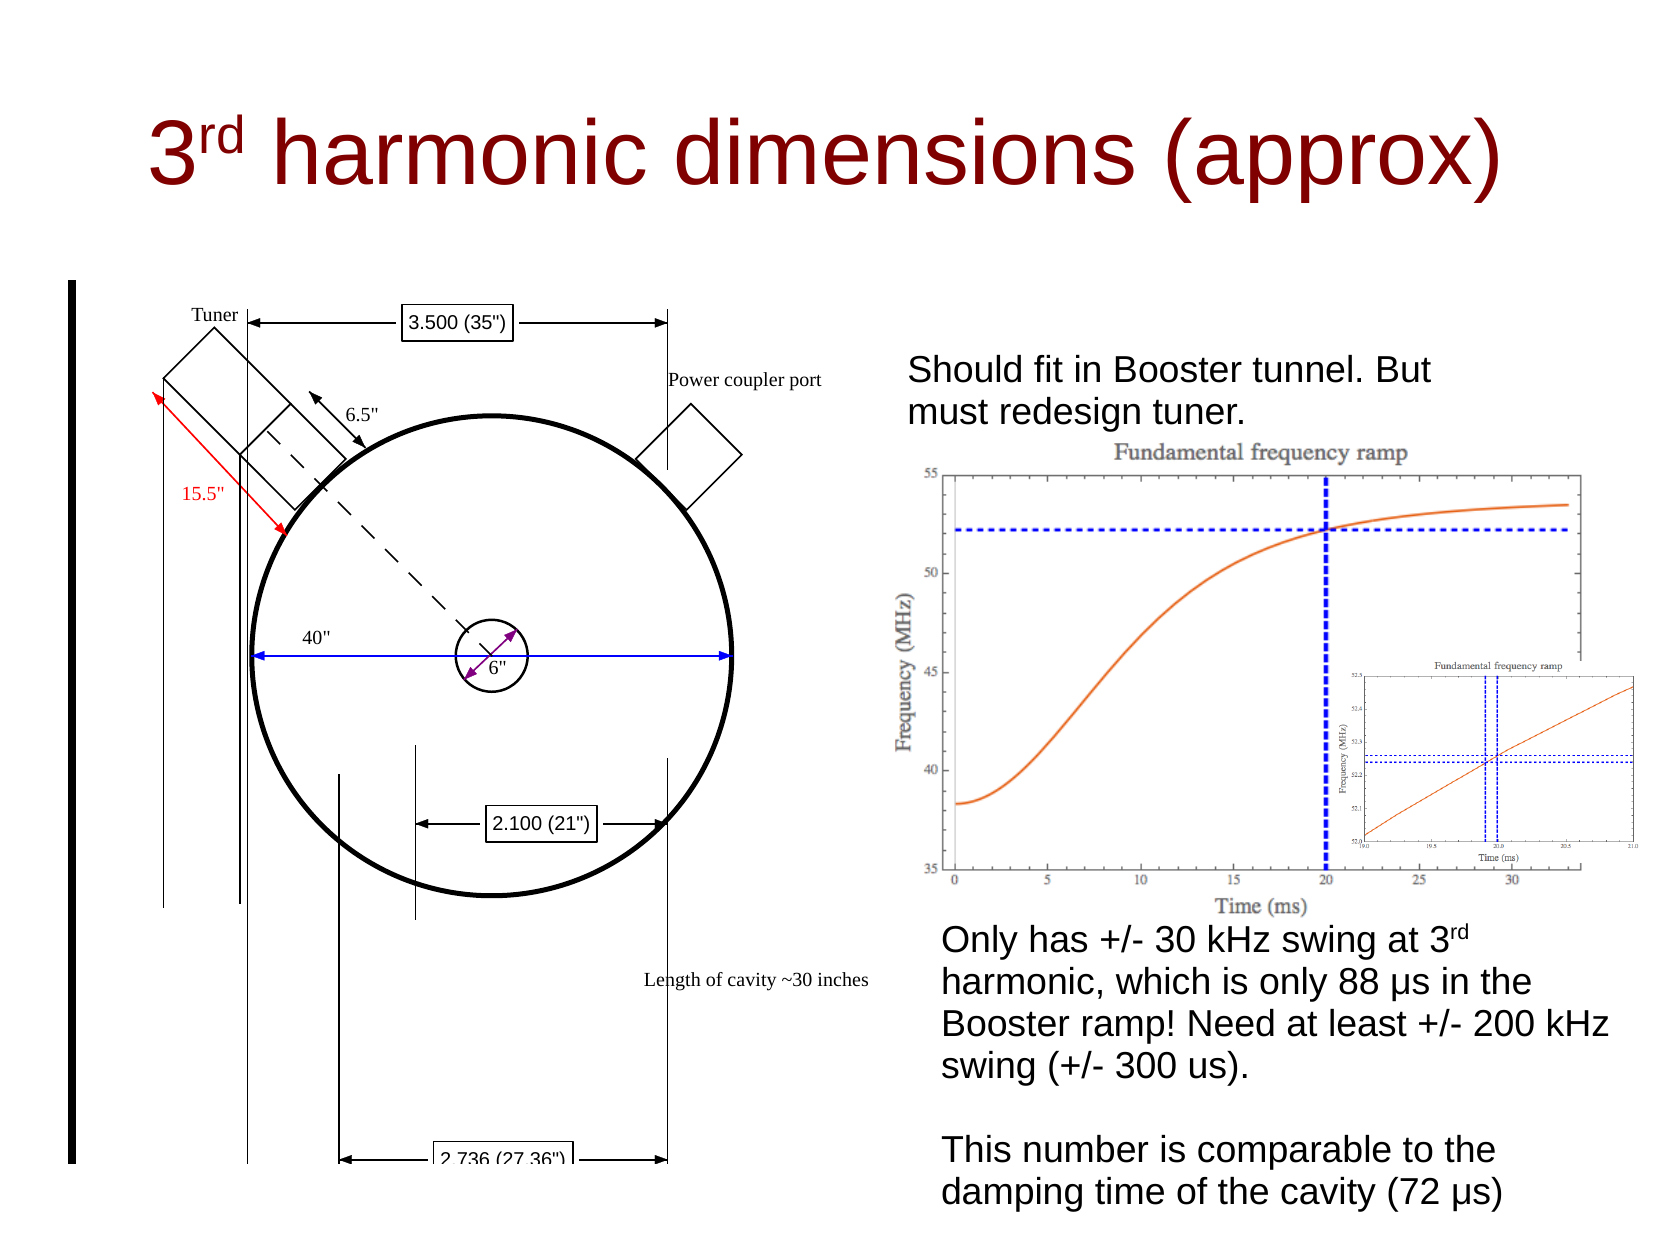

# 3rd harmonic dimensions (approx)
Should fit in Booster tunnel. But must redesign tuner.
Only has +/- 30 kHz swing at 3rd harmonic, which is only 88 μs in the Booster ramp! Need at least +/- 200 kHz swing (+/- 300 us).
This number is comparable to the damping time of the cavity (72 μs)